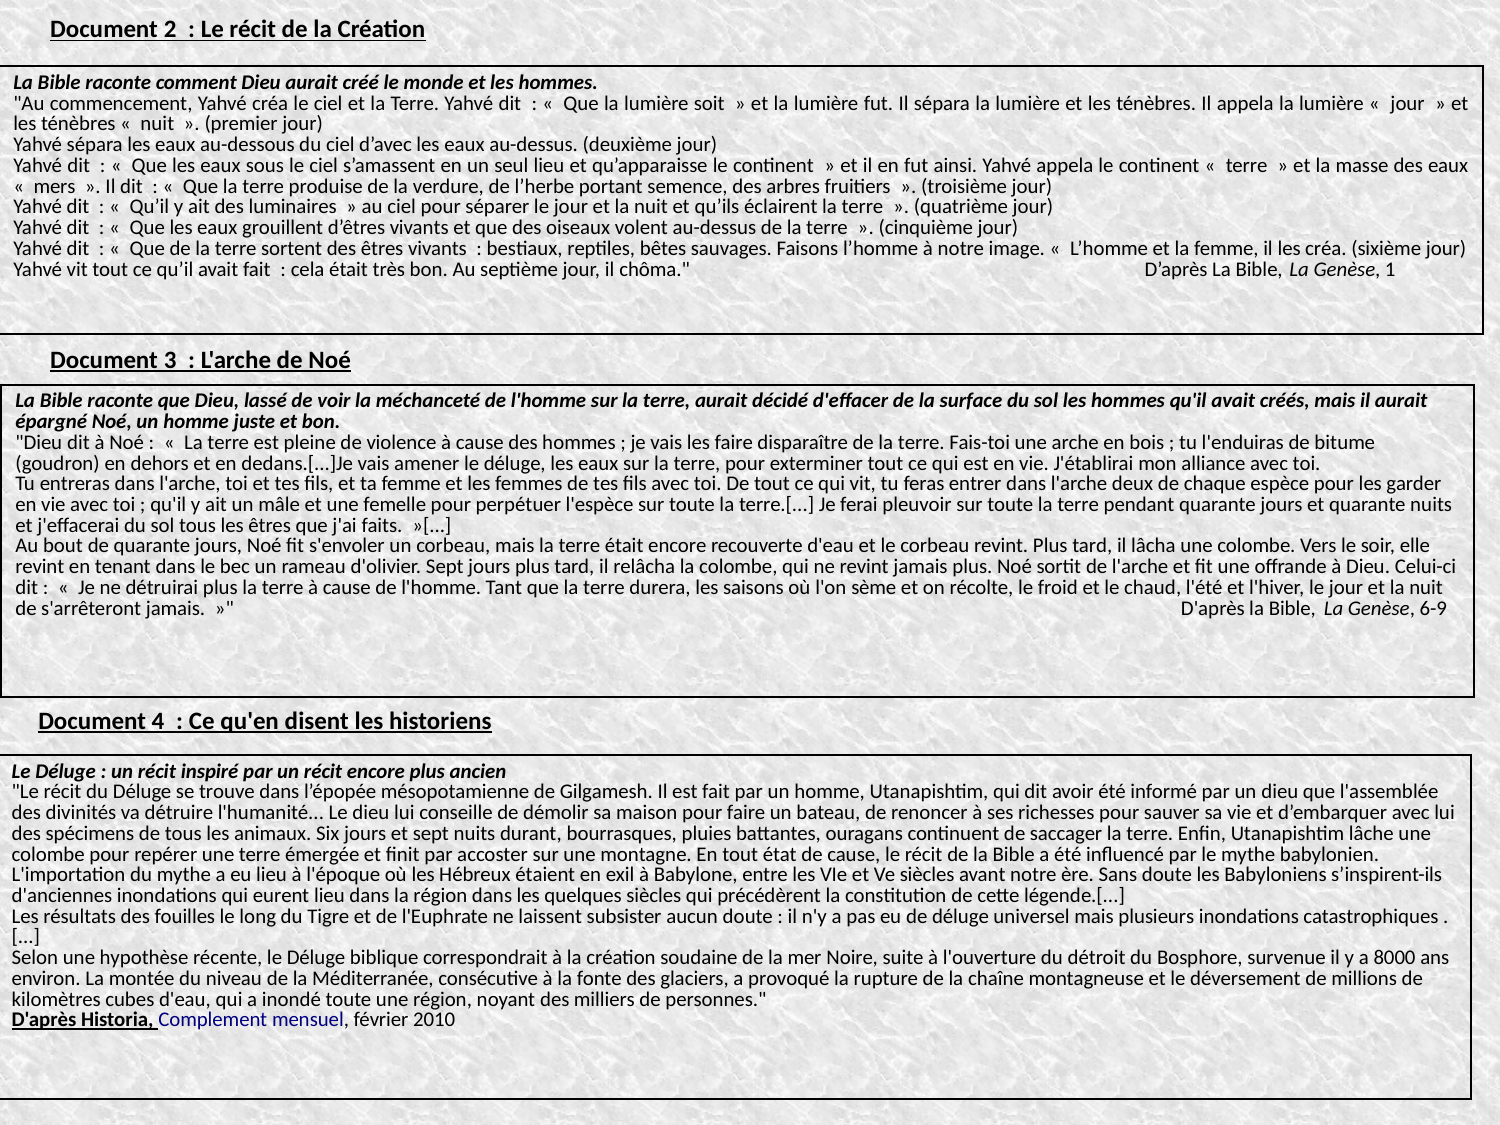

Document 2  : Le récit de la Création
| La Bible raconte comment Dieu aurait créé le monde et les hommes. "Au commencement, Yahvé créa le ciel et la Terre. Yahvé dit  : «  Que la lumière soit  » et la lumière fut. Il sépara la lumière et les ténèbres. Il appela la lumière «  jour  » et les ténèbres «  nuit  ». (premier jour) Yahvé sépara les eaux au-dessous du ciel d’avec les eaux au-dessus. (deuxième jour) Yahvé dit  : «  Que les eaux sous le ciel s’amassent en un seul lieu et qu’apparaisse le continent  » et il en fut ainsi. Yahvé appela le continent «  terre  » et la masse des eaux «  mers  ». Il dit  : «  Que la terre produise de la verdure, de l’herbe portant semence, des arbres fruitiers  ». (troisième jour) Yahvé dit  : «  Qu’il y ait des luminaires  » au ciel pour séparer le jour et la nuit et qu’ils éclairent la terre  ». (quatrième jour) Yahvé dit  : «  Que les eaux grouillent d’êtres vivants et que des oiseaux volent au-dessus de la terre  ». (cinquième jour) Yahvé dit  : «  Que de la terre sortent des êtres vivants  : bestiaux, reptiles, bêtes sauvages. Faisons l’homme à notre image. «  L’homme et la femme, il les créa. (sixième jour) Yahvé vit tout ce qu’il avait fait  : cela était très bon. Au septième jour, il chôma." D’après La Bible, La Genèse, 1 |
| --- |
Document 3  : L'arche de Noé
| La Bible raconte que Dieu, lassé de voir la méchanceté de l'homme sur la terre, aurait décidé d'effacer de la surface du sol les hommes qu'il avait créés, mais il aurait épargné Noé, un homme juste et bon. "Dieu dit à Noé :  «  La terre est pleine de violence à cause des hommes ; je vais les faire disparaître de la terre. Fais-toi une arche en bois ; tu l'enduiras de bitume (goudron) en dehors et en dedans.[...]Je vais amener le déluge, les eaux sur la terre, pour exterminer tout ce qui est en vie. J'établirai mon alliance avec toi. Tu entreras dans l'arche, toi et tes fils, et ta femme et les femmes de tes fils avec toi. De tout ce qui vit, tu feras entrer dans l'arche deux de chaque espèce pour les garder en vie avec toi ; qu'il y ait un mâle et une femelle pour perpétuer l'espèce sur toute la terre.[...] Je ferai pleuvoir sur toute la terre pendant quarante jours et quarante nuits et j'effacerai du sol tous les êtres que j'ai faits.  »[...] Au bout de quarante jours, Noé fit s'envoler un corbeau, mais la terre était encore recouverte d'eau et le corbeau revint. Plus tard, il lâcha une colombe. Vers le soir, elle revint en tenant dans le bec un rameau d'olivier. Sept jours plus tard, il relâcha la colombe, qui ne revint jamais plus. Noé sortit de l'arche et fit une offrande à Dieu. Celui-ci dit :  «  Je ne détruirai plus la terre à cause de l'homme. Tant que la terre durera, les saisons où l'on sème et on récolte, le froid et le chaud, l'été et l'hiver, le jour et la nuit de s'arrêteront jamais.  »" D'après la Bible, La Genèse, 6-9 |
| --- |
Document 4  : Ce qu'en disent les historiens
| Le Déluge : un récit inspiré par un récit encore plus ancien "Le récit du Déluge se trouve dans l’épopée mésopotamienne de Gilgamesh. Il est fait par un homme, Utanapishtim, qui dit avoir été informé par un dieu que l'assemblée des divinités va détruire l'humanité... Le dieu lui conseille de démolir sa maison pour faire un bateau, de renoncer à ses richesses pour sauver sa vie et d’embarquer avec lui des spécimens de tous les animaux.  Six jours et sept nuits durant, bourrasques, pluies battantes, ouragans continuent de saccager la terre. Enfin, Utanapishtim lâche une colombe pour repérer une terre émergée et finit par accoster sur une montagne. En tout état de cause, le récit de la Bible a été influencé par le mythe babylonien. L'importation du mythe a eu lieu à l'époque où les Hébreux étaient en exil à Babylone, entre les VIe et Ve siècles avant notre ère. Sans doute les Babyloniens s’inspirent-ils d'anciennes inondations qui eurent lieu dans la région dans les quelques siècles qui précédèrent la constitution de cette légende.[...] Les résultats des fouilles le long du Tigre et de l'Euphrate ne laissent subsister aucun doute : il n'y a pas eu de déluge universel mais plusieurs inondations catastrophiques .[...] Selon une hypothèse récente, le Déluge biblique correspondrait à la création soudaine de la mer Noire, suite à l'ouverture du détroit du Bosphore, survenue il y a 8000 ans environ. La montée du niveau de la Méditerranée, consécutive à la fonte des glaciers, a provoqué la rupture de la chaîne montagneuse et le déversement de millions de kilomètres cubes d'eau, qui a inondé toute une région, noyant des milliers de personnes." D'après Historia, Complement mensuel, février 2010 |
| --- |